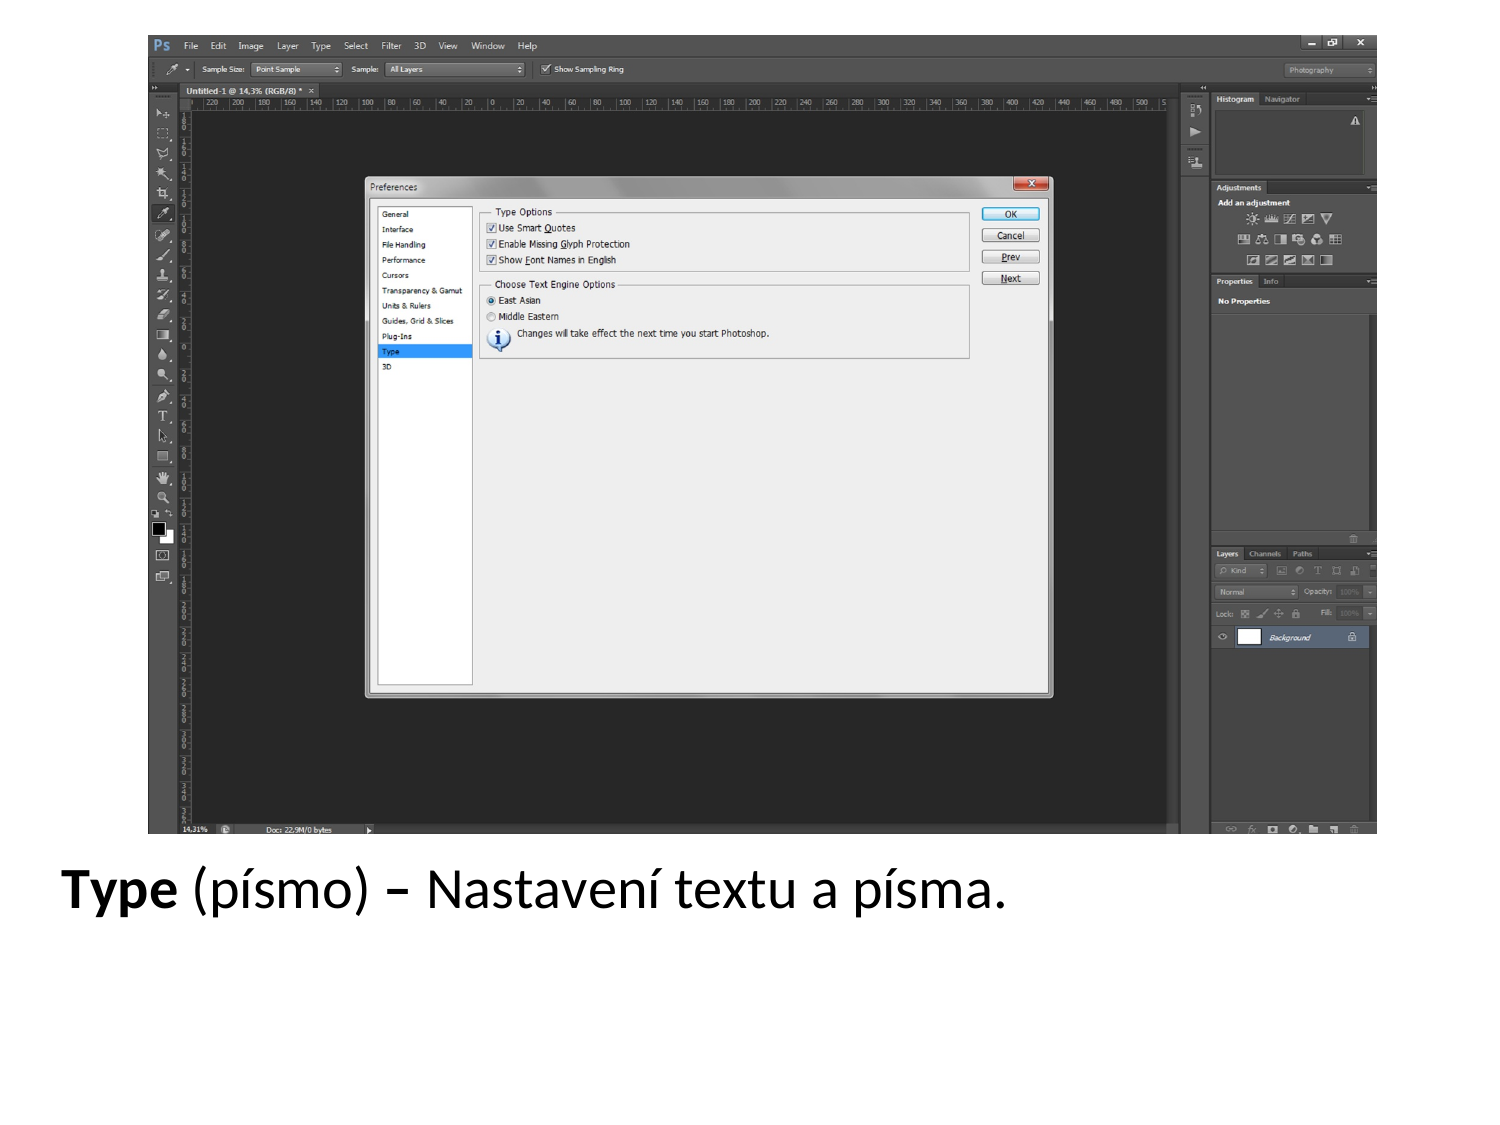

Type (písmo) – Nastavení textu a písma.